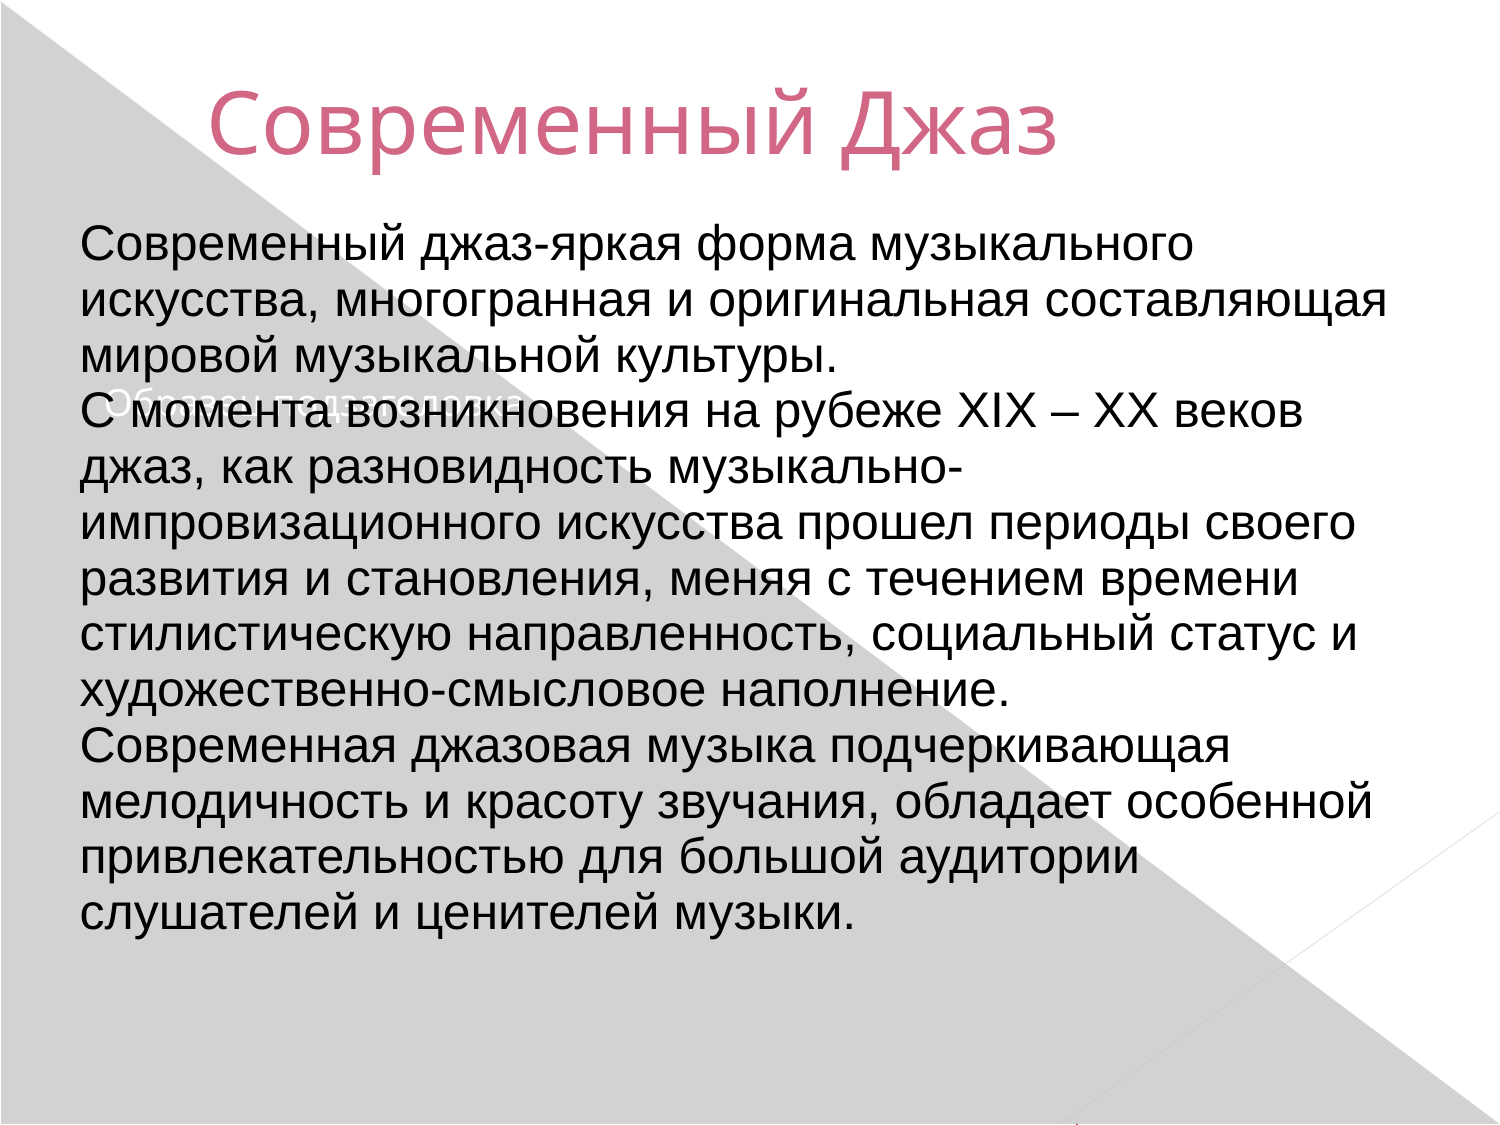

# Современный Джаз
Современный джаз-яркая форма музыкального искусства, многогранная и оригинальная составляющая
мировой музыкальной культуры.
С момента возникновения на рубеже XIX – XX веков джаз, как разновидность музыкально-импровизационного искусства прошел периоды своего развития и становления, меняя с течением времени стилистическую направленность, социальный статус и художественно-смысловое наполнение.
Современная джазовая музыка подчеркивающая мелодичность и красоту звучания, обладает особенной привлекательностью для большой аудитории слушателей и ценителей музыки.